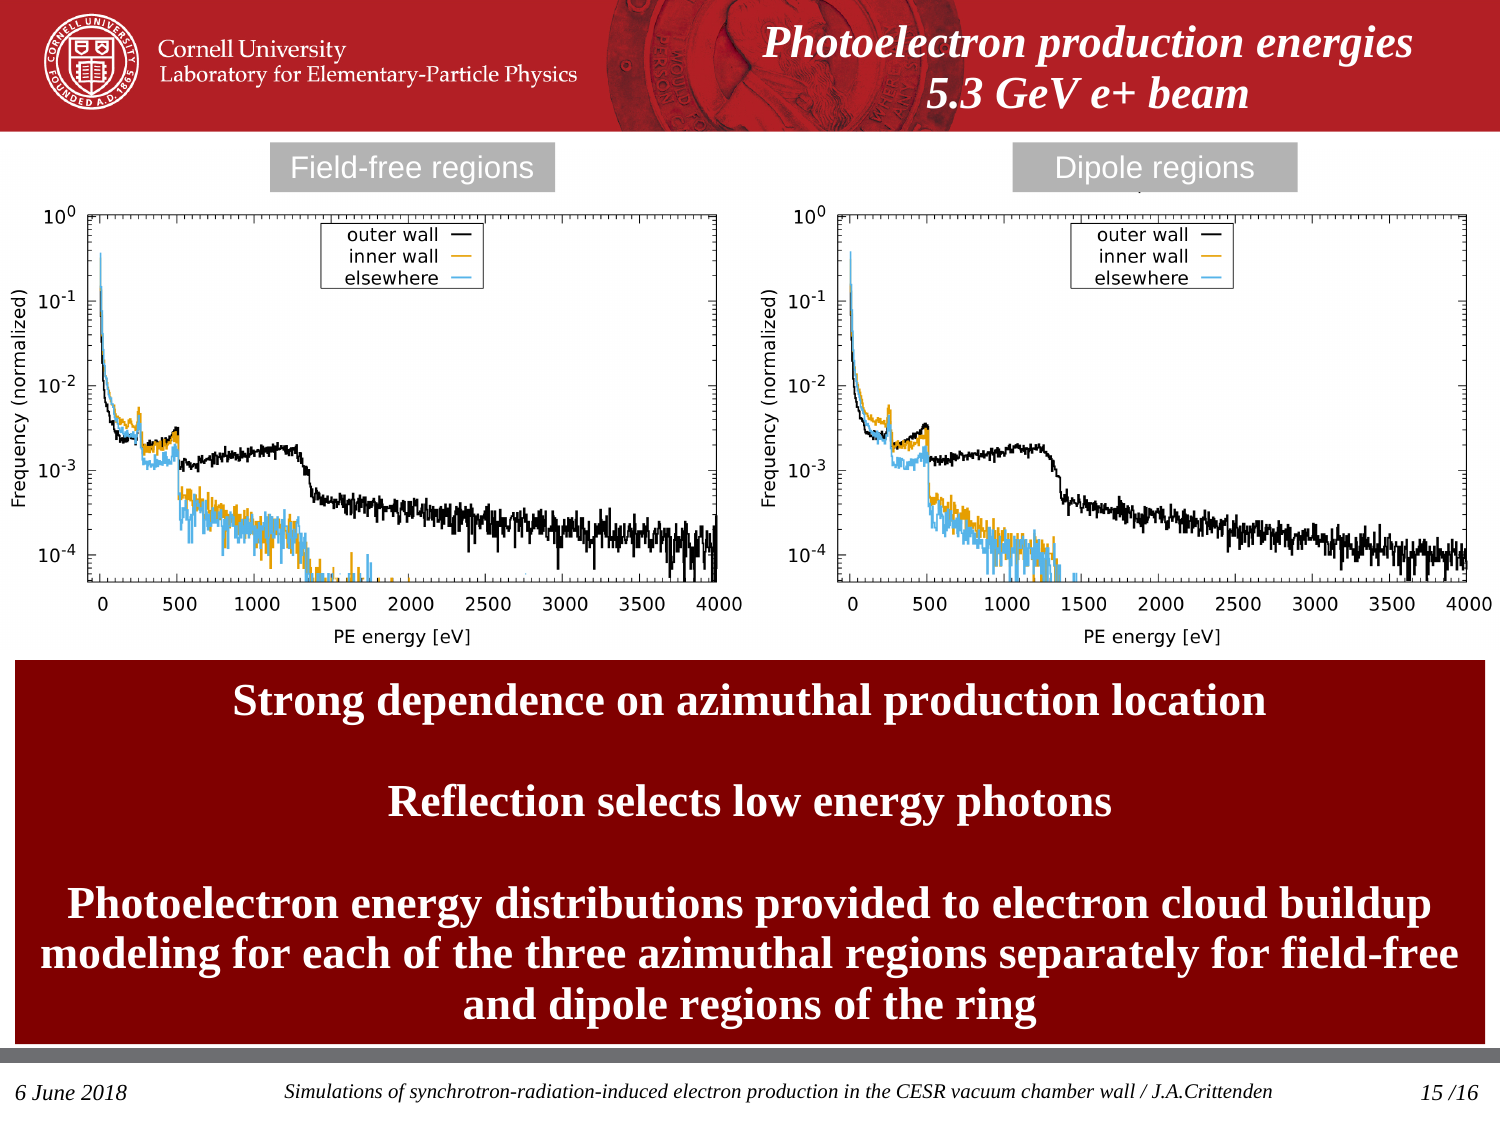

# Photoelectron production energies 5.3 GeV e+ beam
Field-free regions
Dipole regions
Strong dependence on azimuthal production location
Reflection selects low energy photons
Photoelectron energy distributions provided to electron cloud buildup modeling for each of the three azimuthal regions separately for field-free and dipole regions of the ring